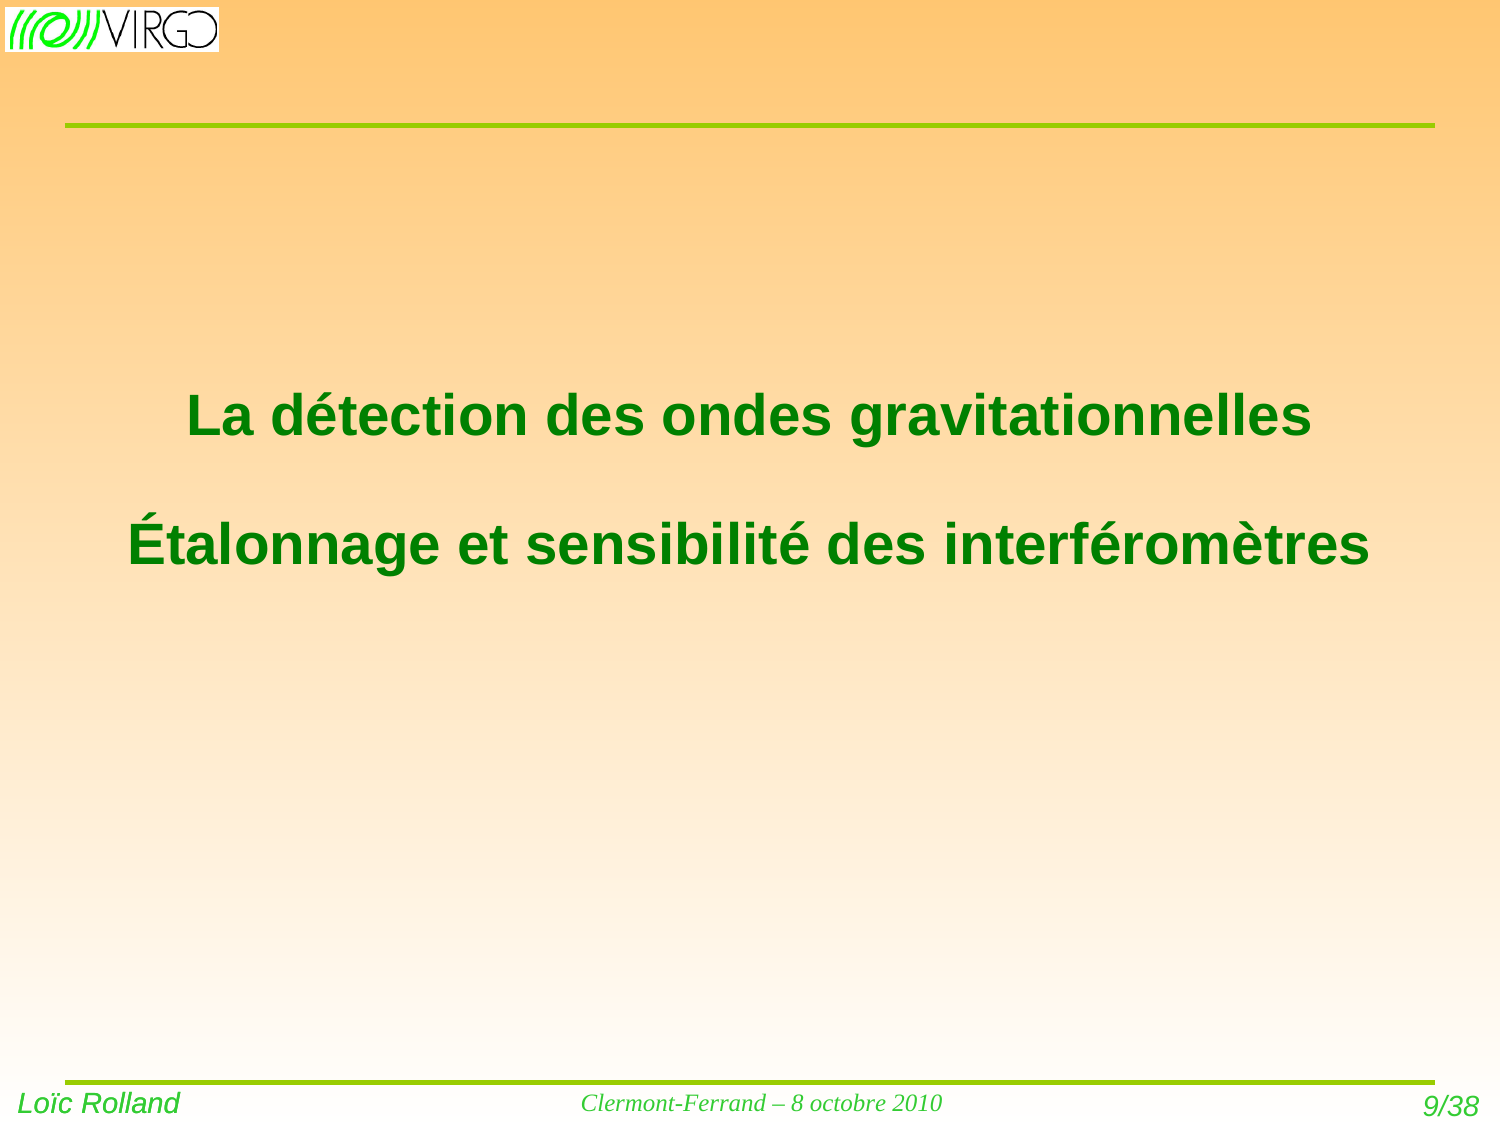

# La détection des ondes gravitationnelles Étalonnage et sensibilité des interféromètres
9